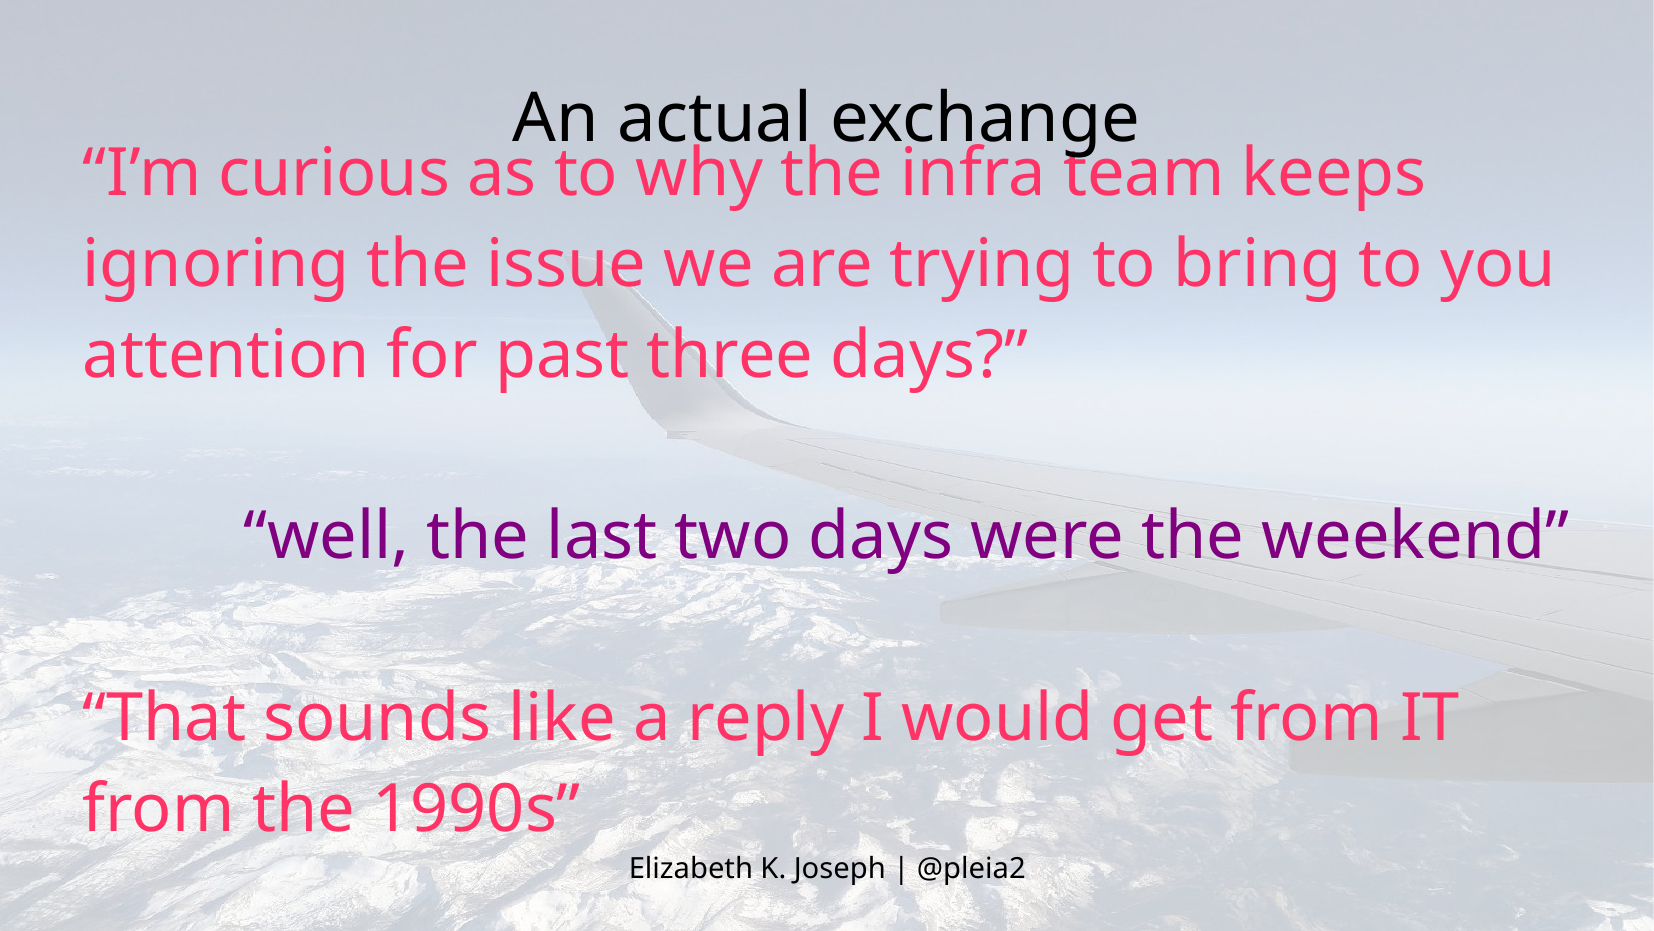

An actual exchange
# “I’m curious as to why the infra team keeps ignoring the issue we are trying to bring to you attention for past three days?”
“well, the last two days were the weekend”
“That sounds like a reply I would get from IT from the 1990s”
Elizabeth K. Joseph | @pleia2